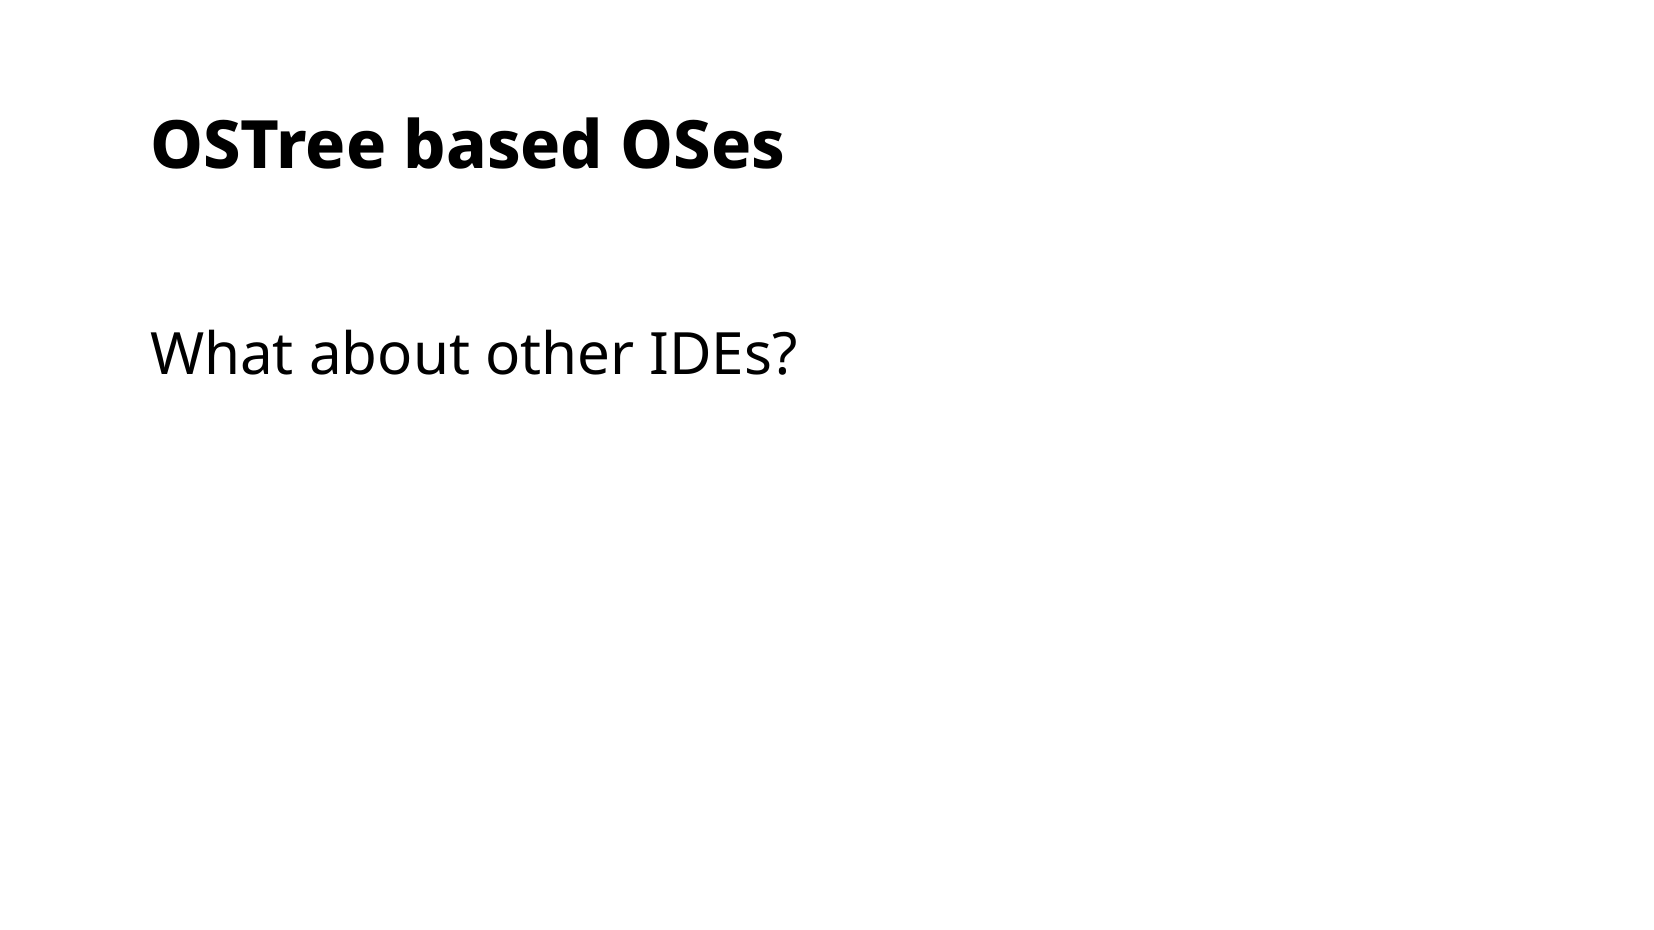

# OSTree based OSes
What about other IDEs?